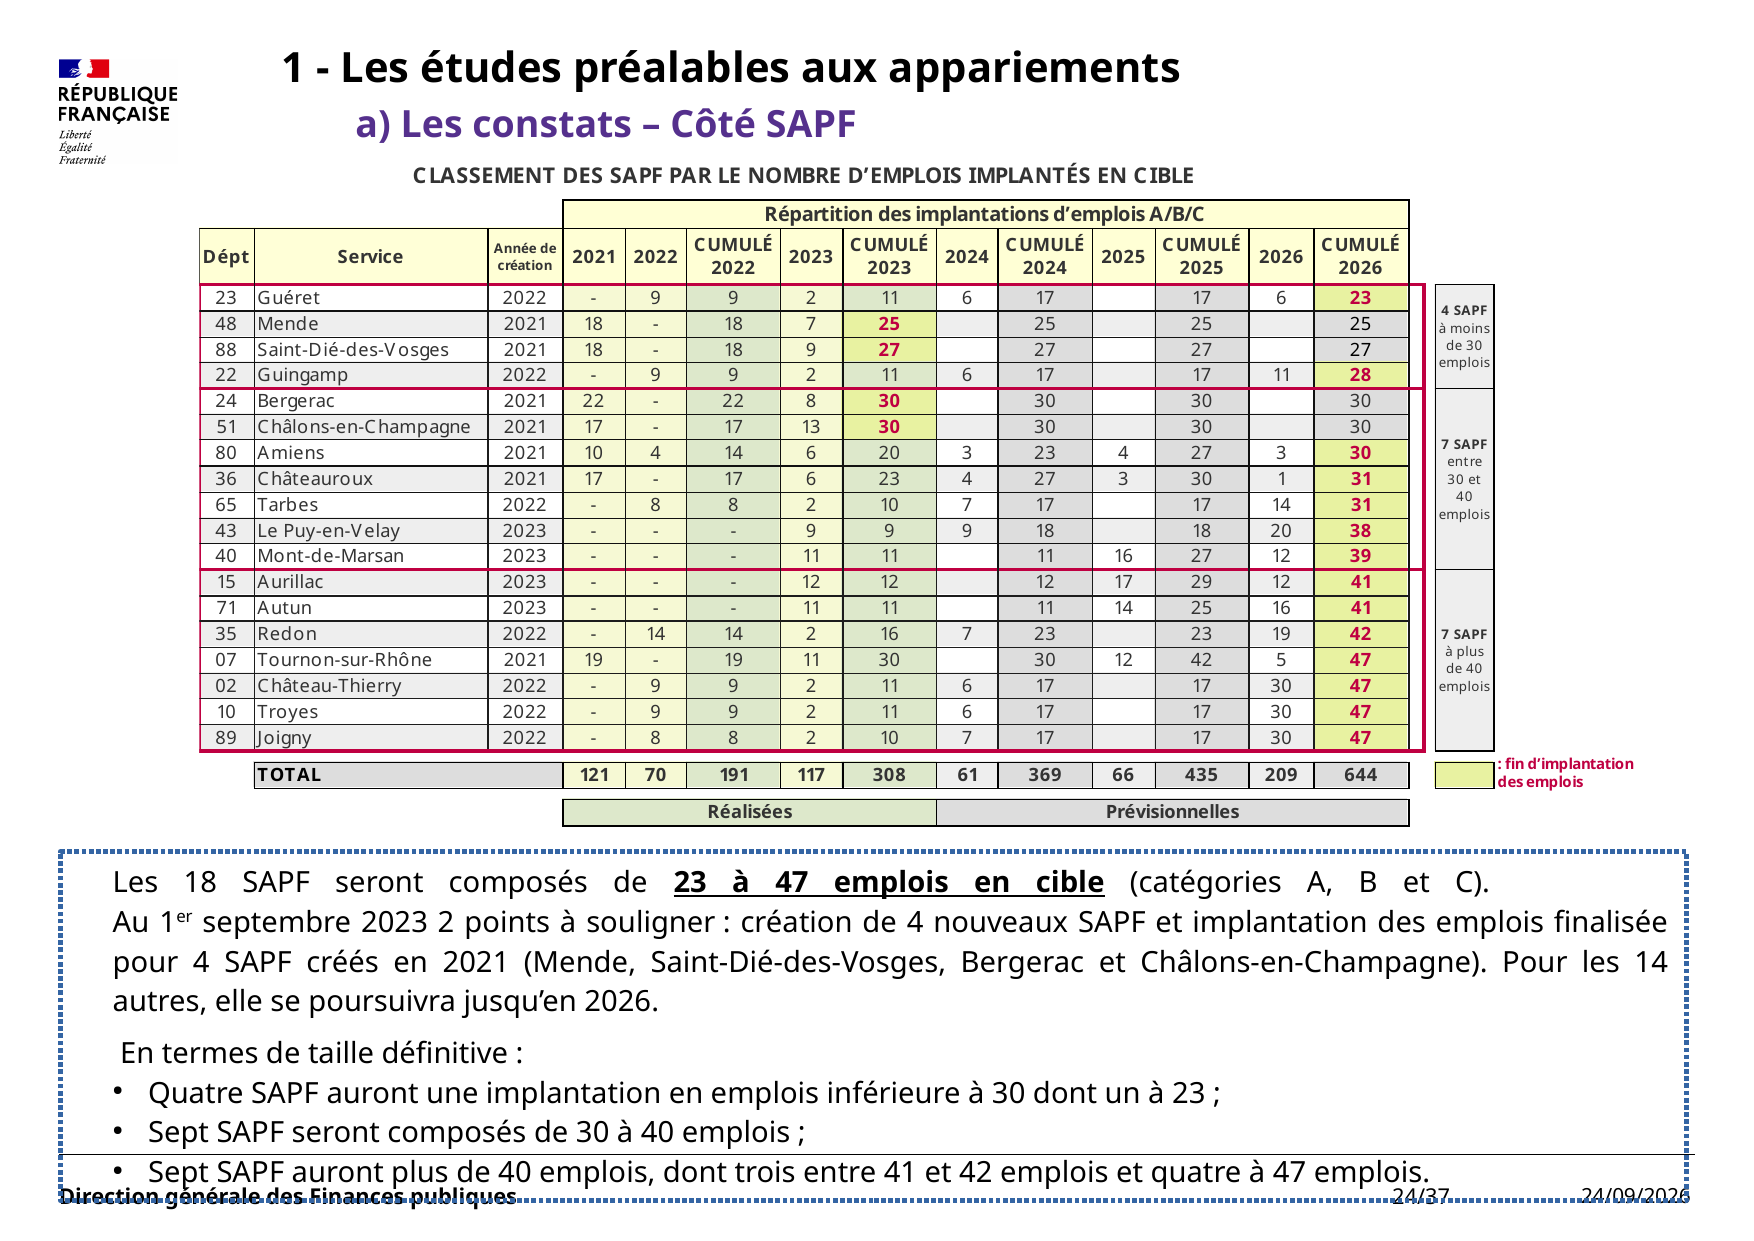

1 - Les études préalables aux appariements
a) Les constats – Côté SAPF
Les 18 SAPF seront composés de 23 à 47 emplois en cible (catégories A, B et C).
Au 1er septembre 2023 2 points à souligner : création de 4 nouveaux SAPF et implantation des emplois finalisée pour 4 SAPF créés en 2021 (Mende, Saint-Dié-des-Vosges, Bergerac et Châlons-en-Champagne). Pour les 14 autres, elle se poursuivra jusqu’en 2026.
 En termes de taille définitive :
Quatre SAPF auront une implantation en emplois inférieure à 30 dont un à 23 ;
Sept SAPF seront composés de 30 à 40 emplois ;
Sept SAPF auront plus de 40 emplois, dont trois entre 41 et 42 emplois et quatre à 47 emplois.